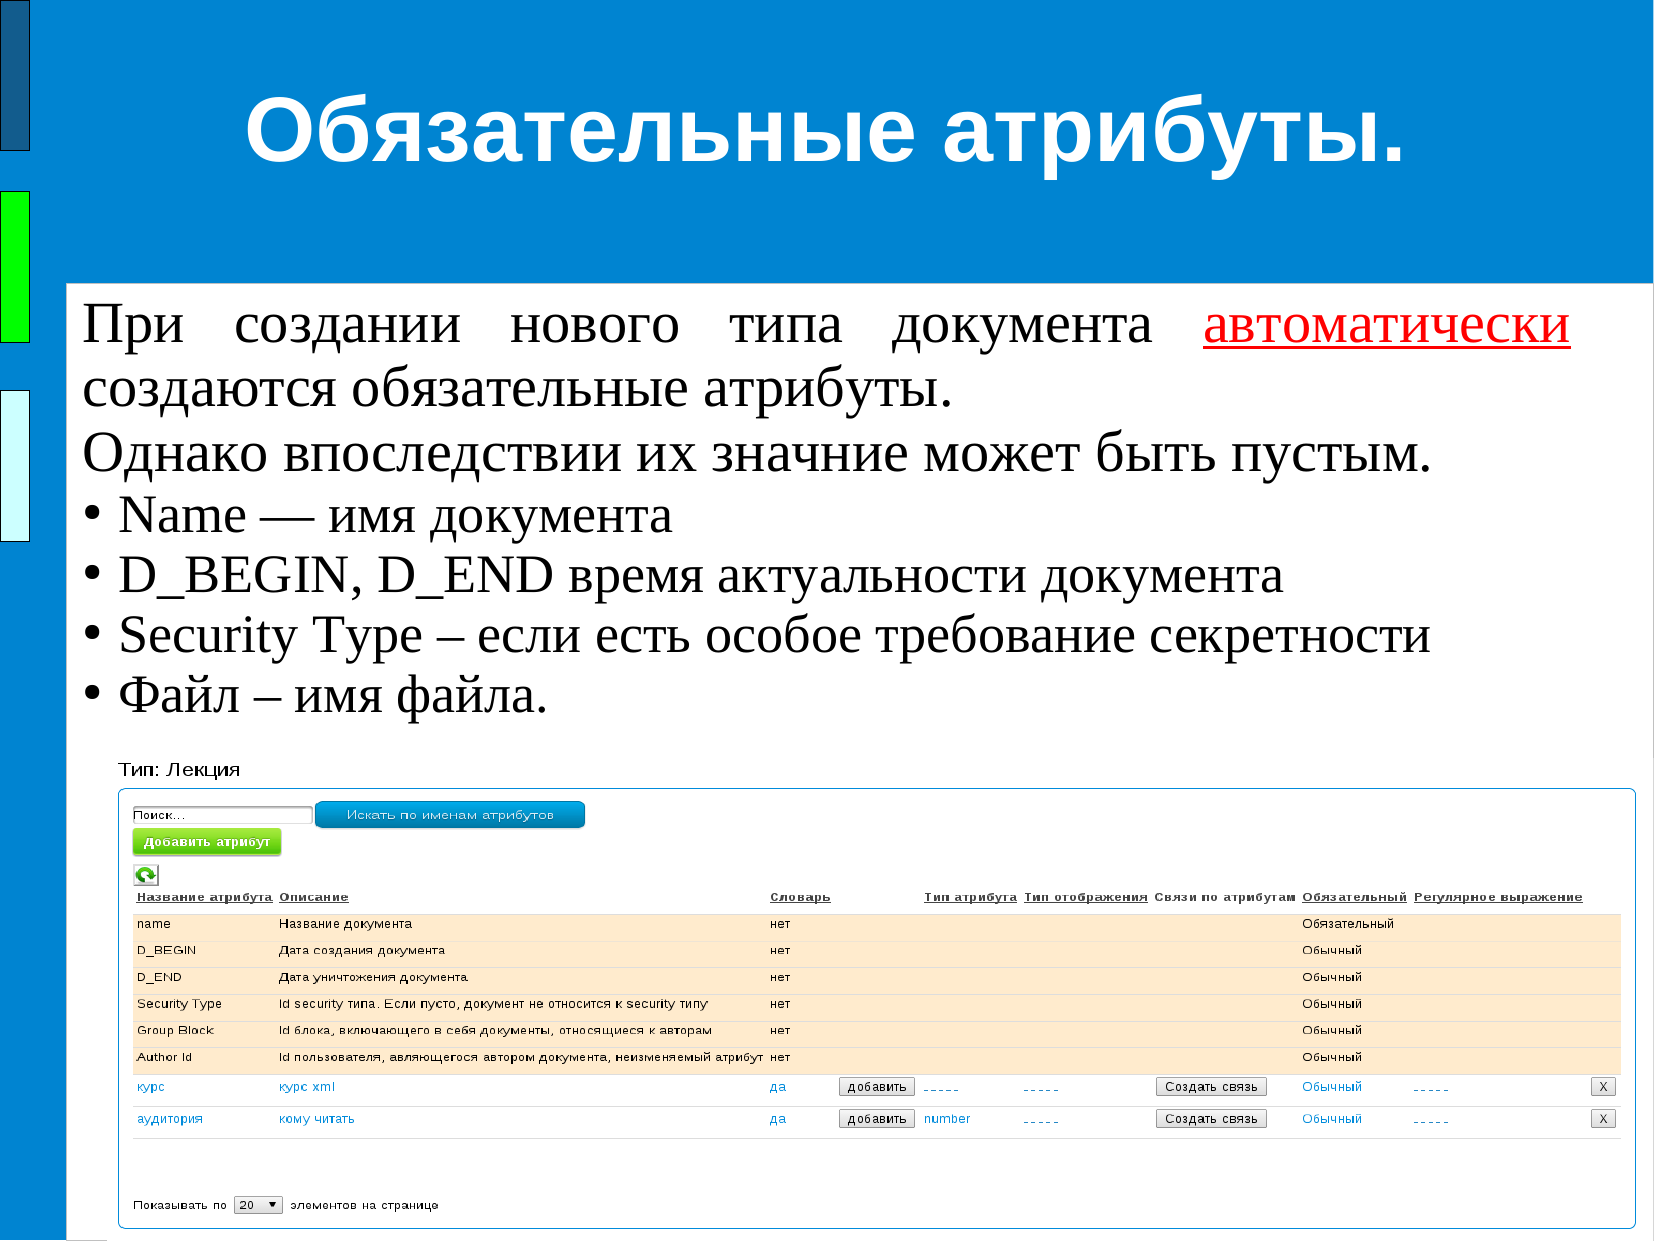

# Обязательные атрибуты.
При создании нового типа документа автоматически создаются обязательные атрибуты.
Однако впоследствии их значние может быть пустым.
Name — имя документа
D_BEGIN, D_END время актуальности документа
Security Type – если есть особое требование секретности
Файл – имя файла.
ООО "Альфа-Интегрум", 2013г.